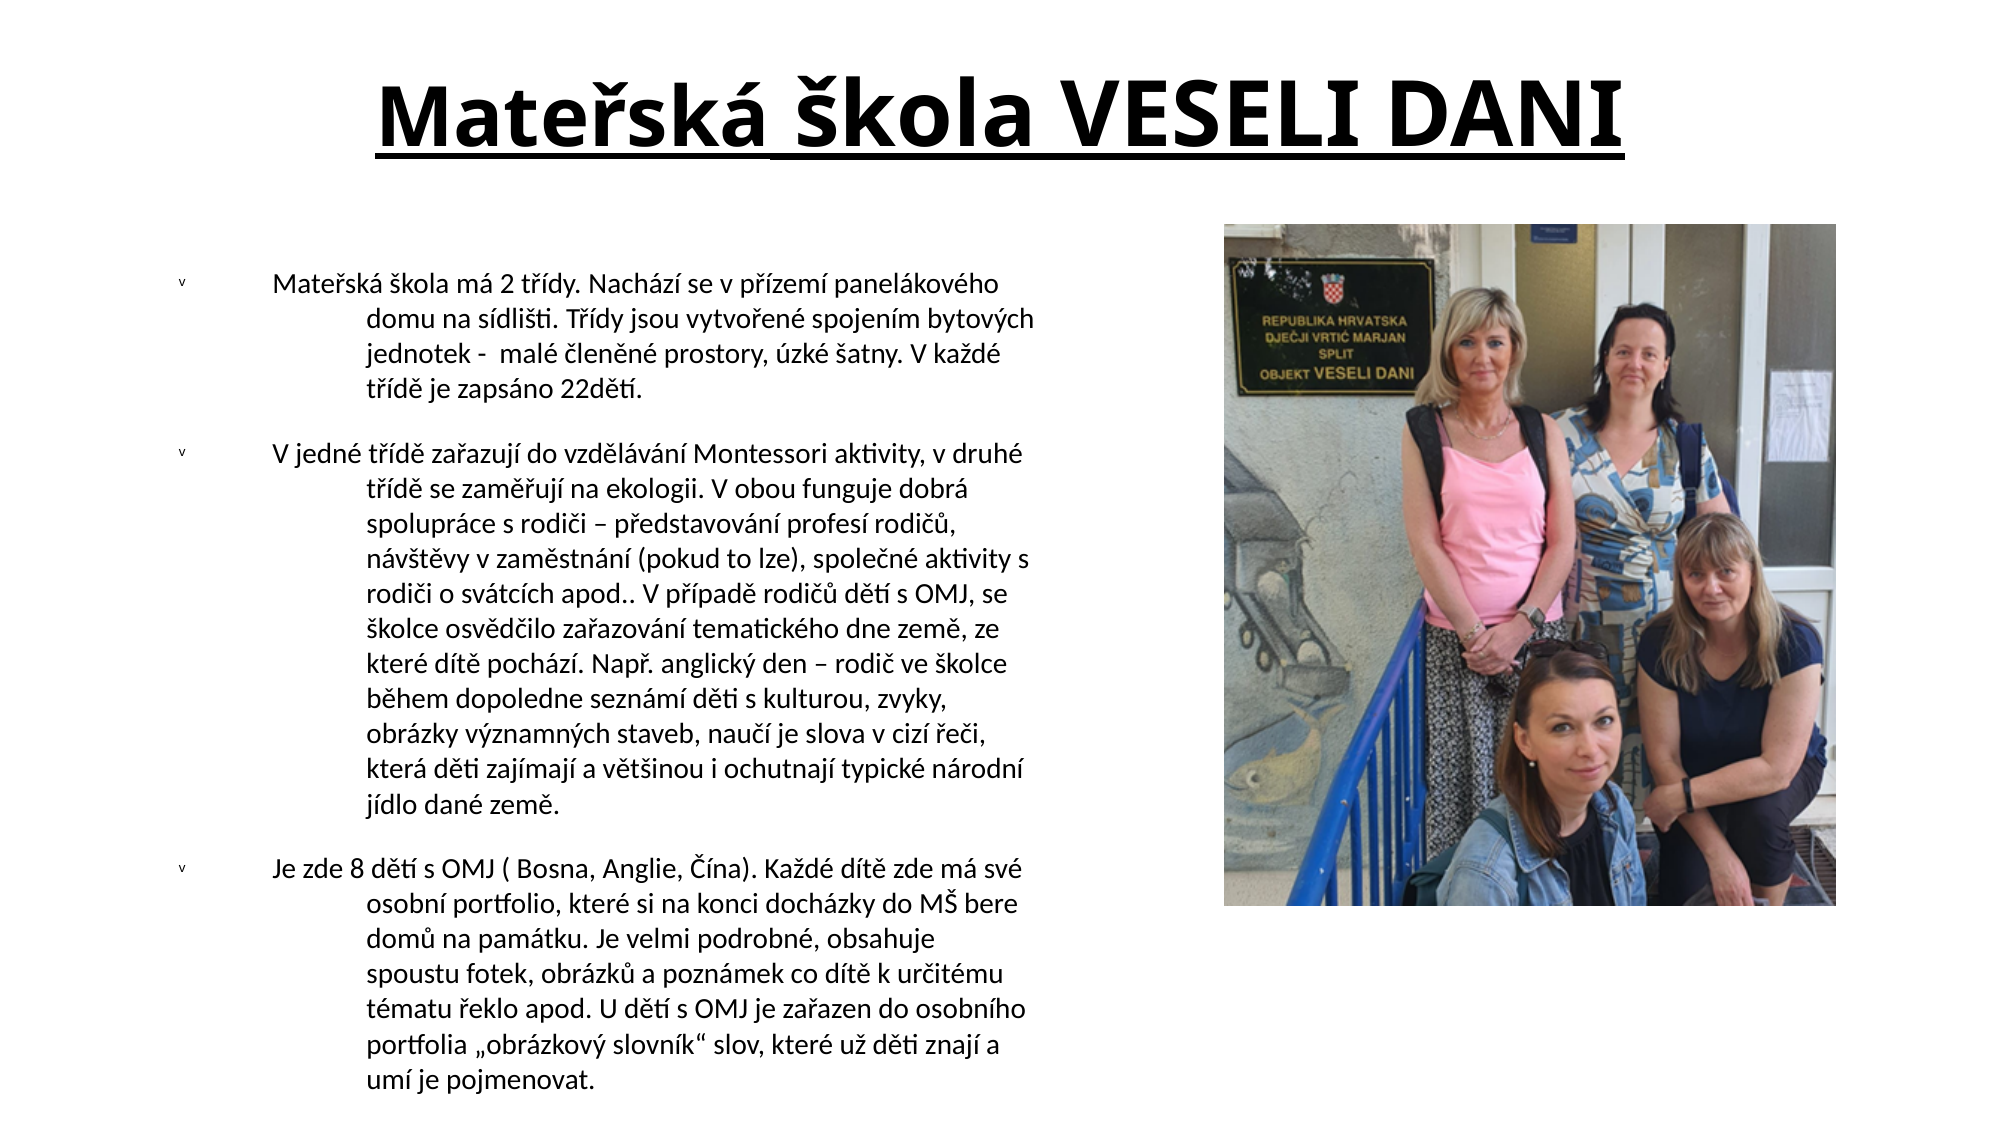

# Mateřská škola VESELI DANI
Mateřská škola má 2 třídy. Nachází se v přízemí panelákového domu na sídlišti. Třídy jsou vytvořené spojením bytových jednotek - malé členěné prostory, úzké šatny. V každé třídě je zapsáno 22dětí.
V jedné třídě zařazují do vzdělávání Montessori aktivity, v druhé třídě se zaměřují na ekologii. V obou funguje dobrá spolupráce s rodiči – představování profesí rodičů, návštěvy v zaměstnání (pokud to lze), společné aktivity s rodiči o svátcích apod.. V případě rodičů dětí s OMJ, se školce osvědčilo zařazování tematického dne země, ze které dítě pochází. Např. anglický den – rodič ve školce během dopoledne seznámí děti s kulturou, zvyky, obrázky významných staveb, naučí je slova v cizí řeči, která děti zajímají a většinou i ochutnají typické národní jídlo dané země.
Je zde 8 dětí s OMJ ( Bosna, Anglie, Čína). Každé dítě zde má své osobní portfolio, které si na konci docházky do MŠ bere domů na památku. Je velmi podrobné, obsahuje spoustu fotek, obrázků a poznámek co dítě k určitému tématu řeklo apod. U dětí s OMJ je zařazen do osobního portfolia „obrázkový slovník“ slov, které už děti znají a umí je pojmenovat.